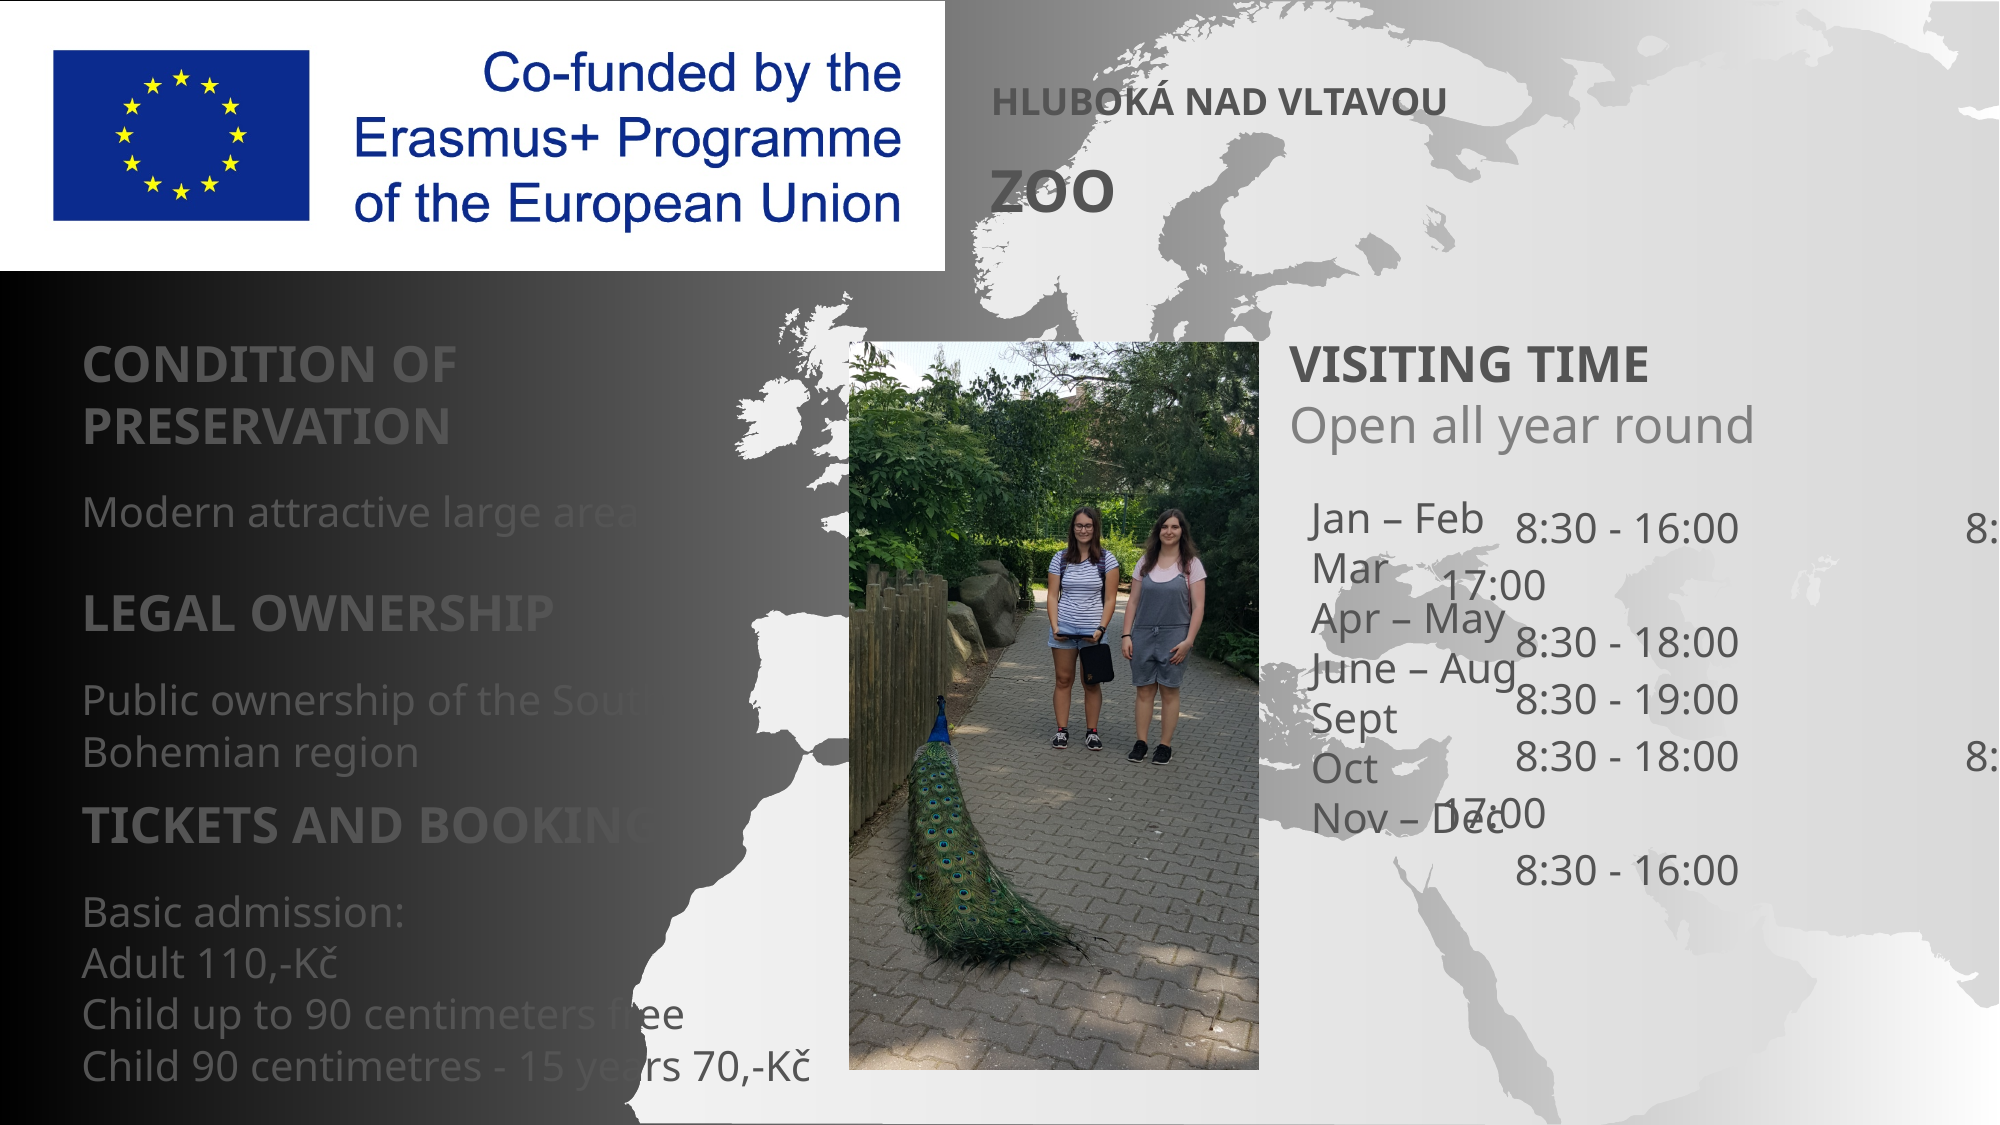

HLUBOKÁ NAD VLTAVOU
ZOO
CONDITION OF PRESERVATION
Modern attractive large area
VISITING TIME
Open all year round
	8:30 - 16:00			8:30 - 17:00
	8:30 - 18:00
	8:30 - 19:00
	8:30 - 18:00			8:30 - 17:00
	8:30 - 16:00
Jan – Feb
Mar
Apr – May
June – Aug
Sept
Oct
Nov – Dec
LEGAL OWNERSHIP
Public ownership of the South Bohemian region
TICKETS AND BOOKING
Basic admission:
Adult 110,-Kč
Child up to 90 centimeters free
Child 90 centimetres - 15 years 70,-Kč